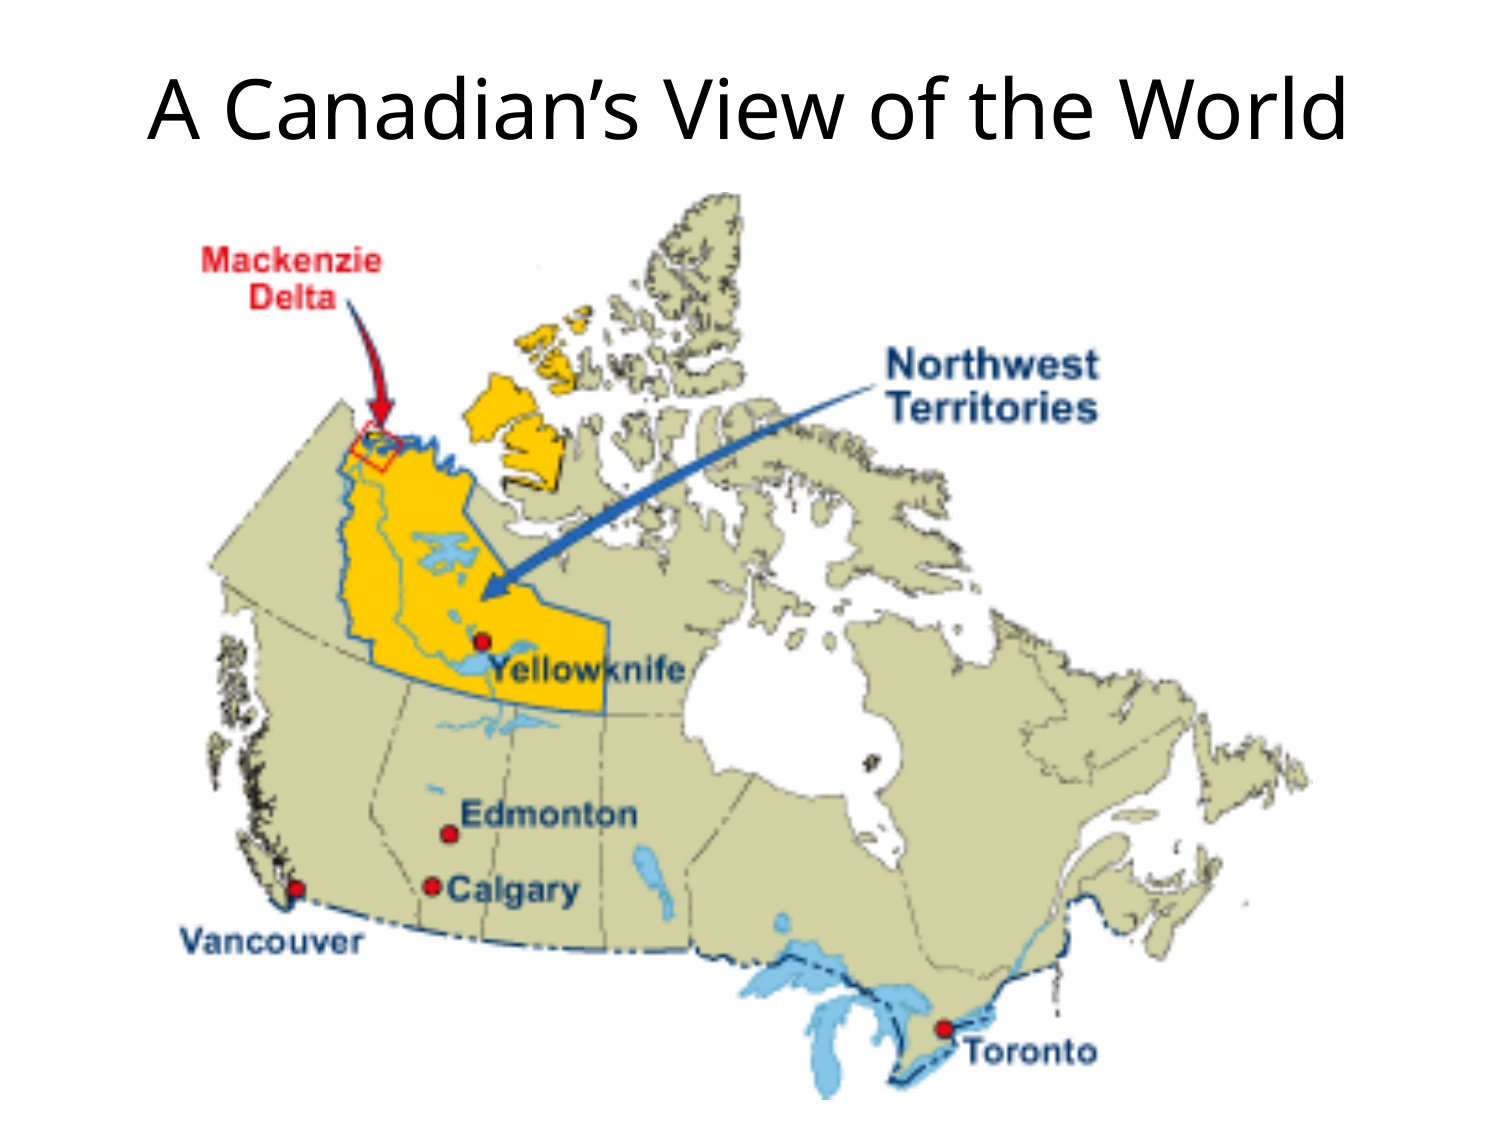

# A Canadian’s View of the World